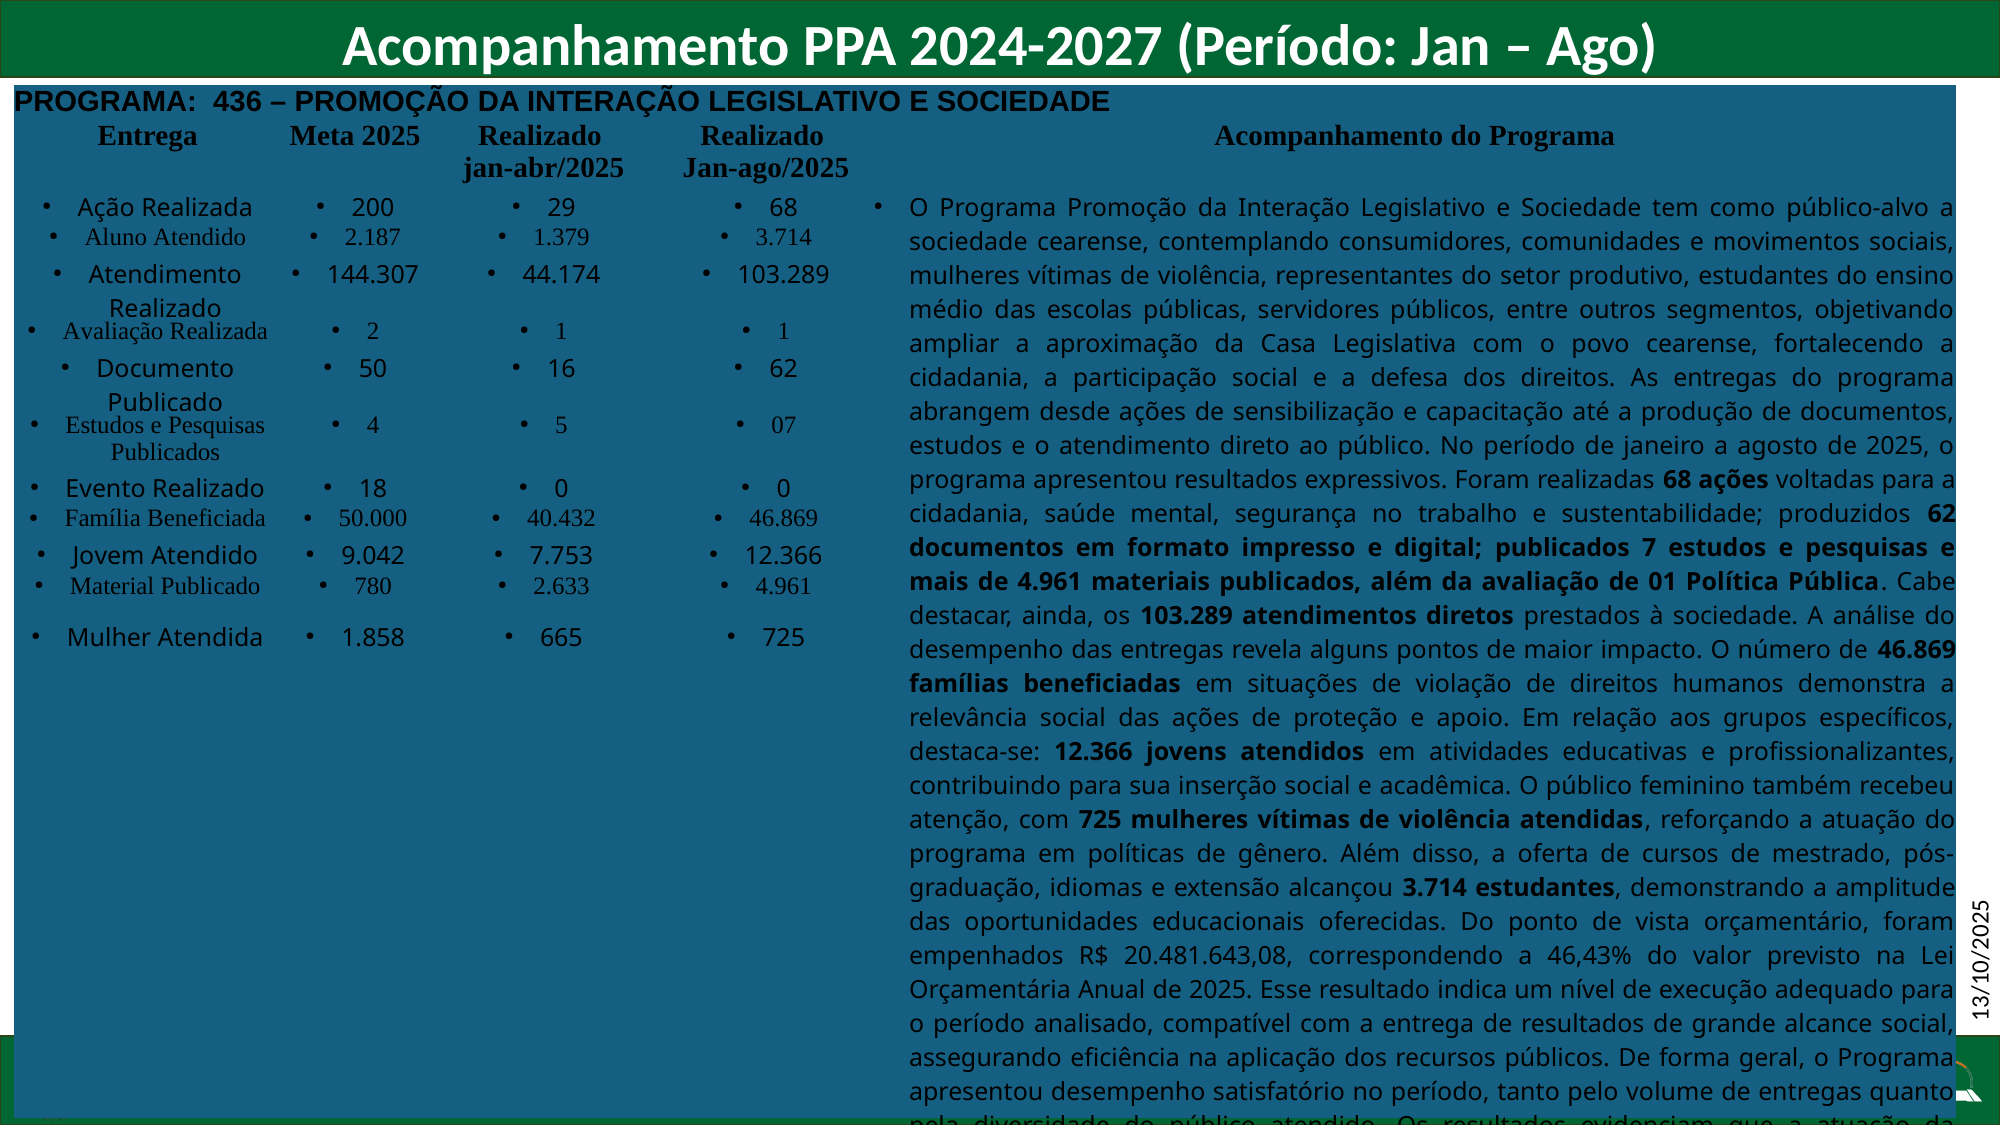

Acompanhamento PPA 2024-2027 (Período: Jan – Ago)
| PROGRAMA: 436 – PROMOÇÃO DA INTERAÇÃO LEGISLATIVO E SOCIEDADE | | | | |
| --- | --- | --- | --- | --- |
| Entrega | Meta 2025 | Realizado jan-abr/2025 | Realizado Jan-ago/2025 | Acompanhamento do Programa |
| Ação Realizada | 200 | 29 | 68 | O Programa Promoção da Interação Legislativo e Sociedade tem como público-alvo a sociedade cearense, contemplando consumidores, comunidades e movimentos sociais, mulheres vítimas de violência, representantes do setor produtivo, estudantes do ensino médio das escolas públicas, servidores públicos, entre outros segmentos, objetivando ampliar a aproximação da Casa Legislativa com o povo cearense, fortalecendo a cidadania, a participação social e a defesa dos direitos. As entregas do programa abrangem desde ações de sensibilização e capacitação até a produção de documentos, estudos e o atendimento direto ao público. No período de janeiro a agosto de 2025, o programa apresentou resultados expressivos. Foram realizadas 68 ações voltadas para a cidadania, saúde mental, segurança no trabalho e sustentabilidade; produzidos 62 documentos em formato impresso e digital; publicados 7 estudos e pesquisas e mais de 4.961 materiais publicados, além da avaliação de 01 Política Pública. Cabe destacar, ainda, os 103.289 atendimentos diretos prestados à sociedade. A análise do desempenho das entregas revela alguns pontos de maior impacto. O número de 46.869 famílias beneficiadas em situações de violação de direitos humanos demonstra a relevância social das ações de proteção e apoio. Em relação aos grupos específicos, destaca-se: 12.366 jovens atendidos em atividades educativas e profissionalizantes, contribuindo para sua inserção social e acadêmica. O público feminino também recebeu atenção, com 725 mulheres vítimas de violência atendidas, reforçando a atuação do programa em políticas de gênero. Além disso, a oferta de cursos de mestrado, pós-graduação, idiomas e extensão alcançou 3.714 estudantes, demonstrando a amplitude das oportunidades educacionais oferecidas. Do ponto de vista orçamentário, foram empenhados R$ 20.481.643,08, correspondendo a 46,43% do valor previsto na Lei Orçamentária Anual de 2025. Esse resultado indica um nível de execução adequado para o período analisado, compatível com a entrega de resultados de grande alcance social, assegurando eficiência na aplicação dos recursos públicos. De forma geral, o Programa apresentou desempenho satisfatório no período, tanto pelo volume de entregas quanto pela diversidade do público atendido. Os resultados evidenciam que a atuação da Assembleia Legislativa do Ceará tem fortalecido a interação entre o Parlamento e a sociedade, com impacto significativo na promoção da cidadania, na proteção de direitos e na valorização da participação social. |
| Aluno Atendido | 2.187 | 1.379 | 3.714 | |
| Atendimento Realizado | 144.307 | 44.174 | 103.289 | |
| Avaliação Realizada | 2 | 1 | 1 | |
| Documento Publicado | 50 | 16 | 62 | |
| Estudos e Pesquisas Publicados | 4 | 5 | 07 | |
| Evento Realizado | 18 | 0 | 0 | |
| Família Beneficiada | 50.000 | 40.432 | 46.869 | |
| Jovem Atendido | 9.042 | 7.753 | 12.366 | |
| Material Publicado | 780 | 2.633 | 4.961 | |
| Mulher Atendida | 1.858 | 665 | 725 | |
13/10/2025